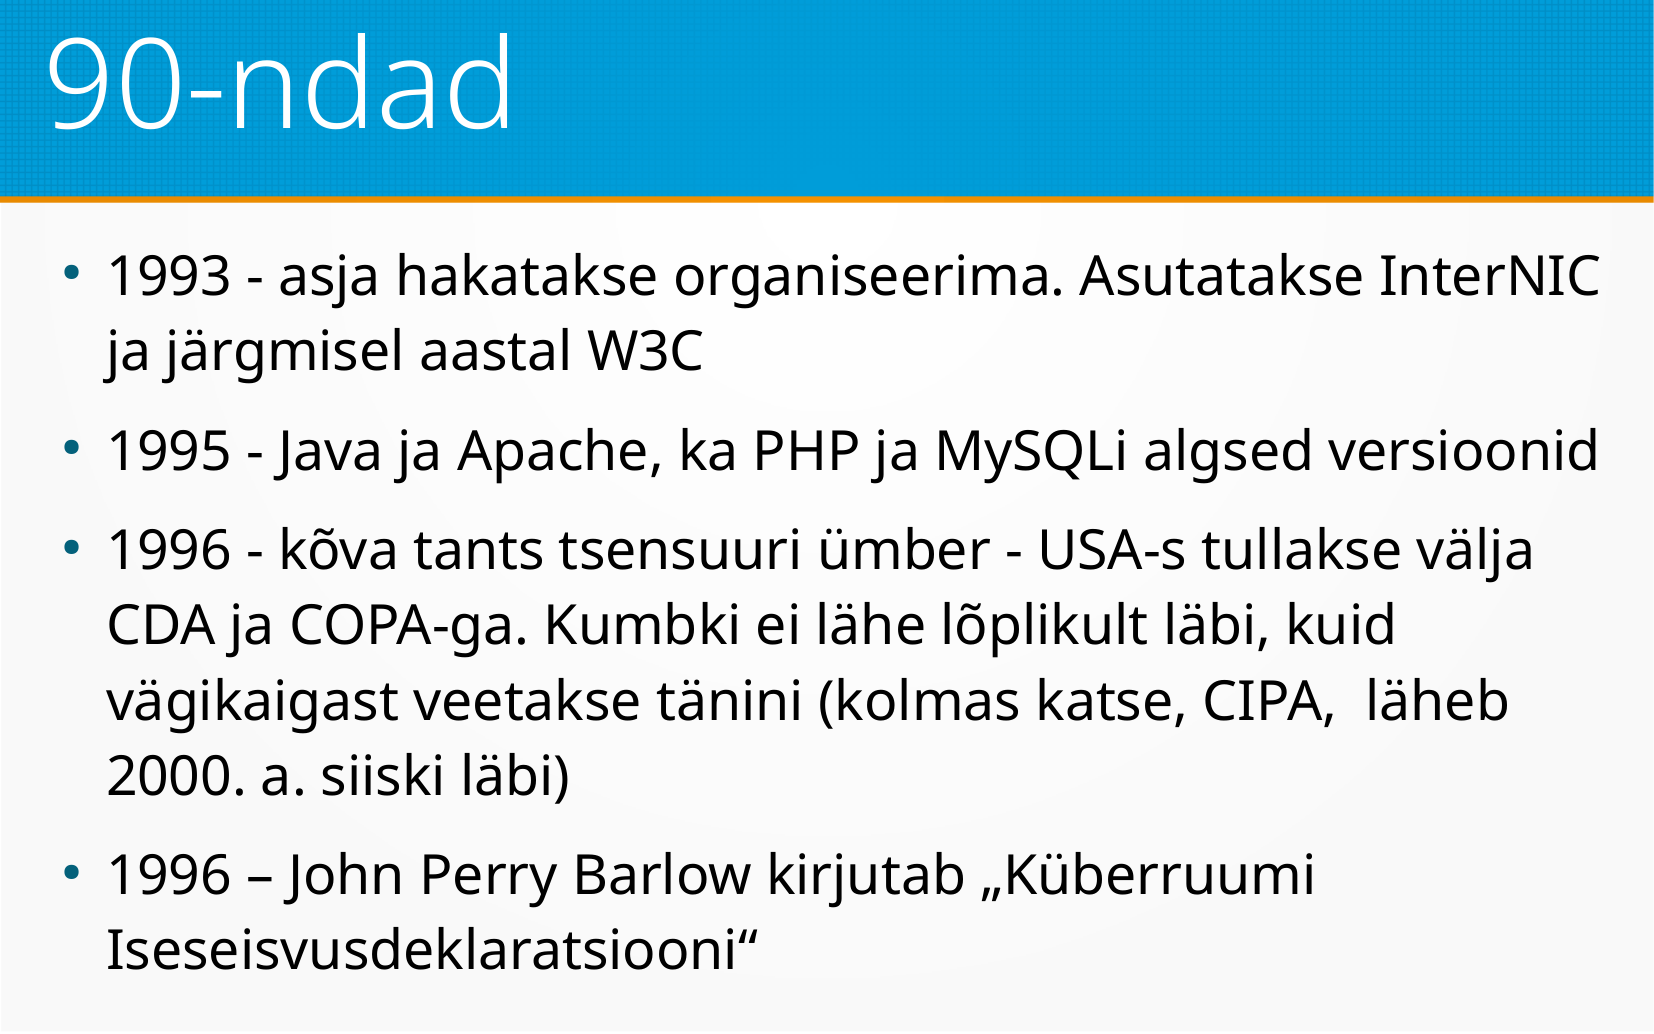

# 90-ndad
1993 - asja hakatakse organiseerima. Asutatakse InterNIC ja järgmisel aastal W3C
1995 - Java ja Apache, ka PHP ja MySQLi algsed versioonid
1996 - kõva tants tsensuuri ümber - USA-s tullakse välja CDA ja COPA-ga. Kumbki ei lähe lõplikult läbi, kuid vägikaigast veetakse tänini (kolmas katse, CIPA, läheb 2000. a. siiski läbi)
1996 – John Perry Barlow kirjutab „Küberruumi Iseseisvusdeklaratsiooni“